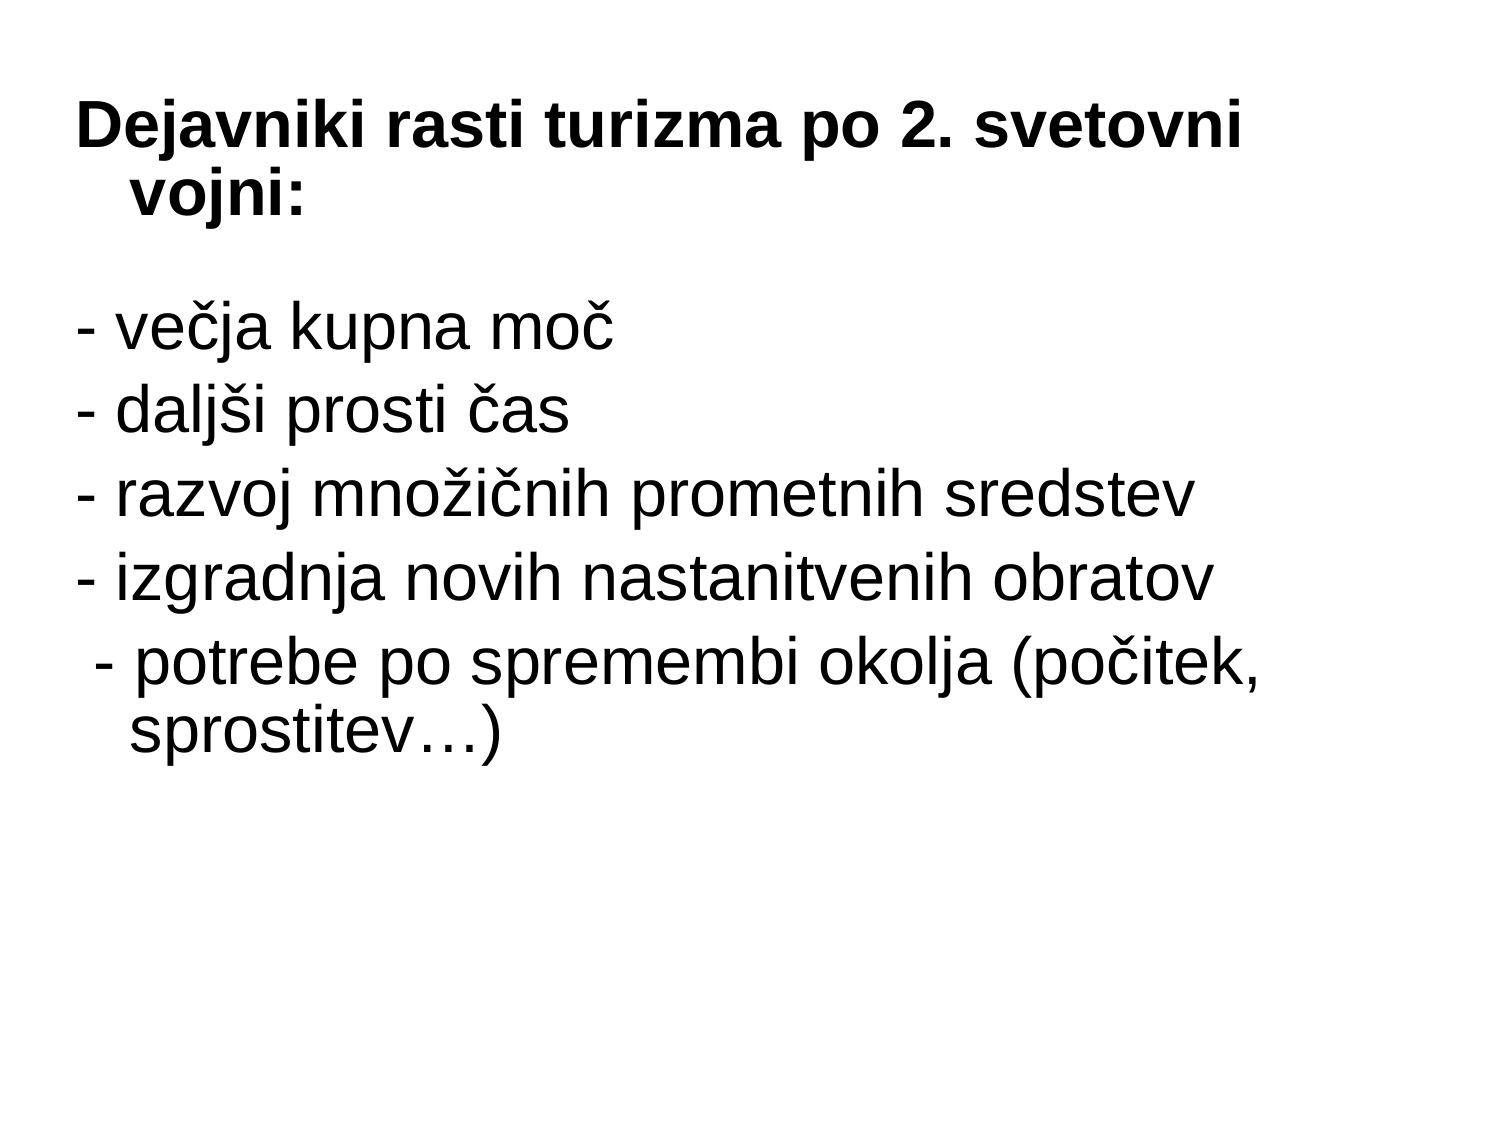

# Dejavniki rasti turizma po 2. svetovni vojni:
- večja kupna moč
- daljši prosti čas
- razvoj množičnih prometnih sredstev
- izgradnja novih nastanitvenih obratov
 - potrebe po spremembi okolja (počitek, sprostitev…)